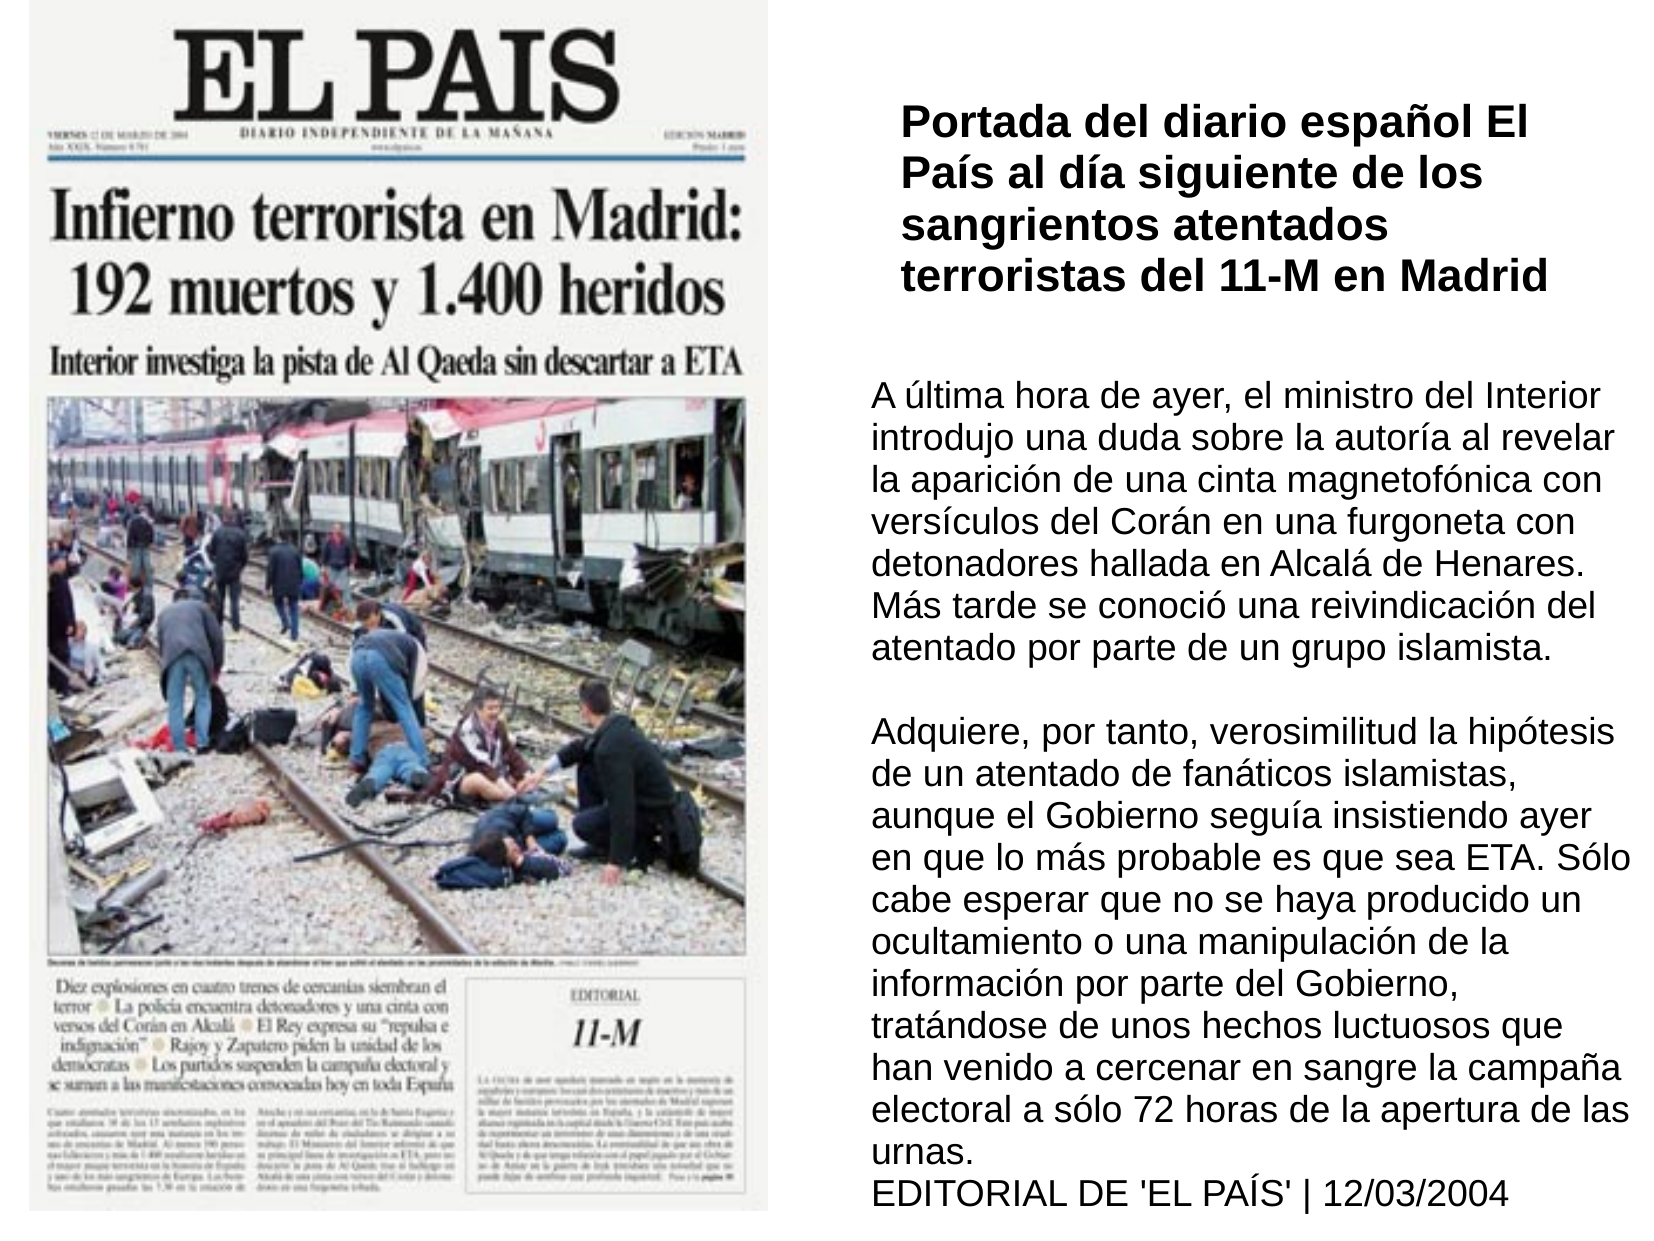

Portada del diario español El País al día siguiente de los sangrientos atentados terroristas del 11-M en Madrid
A última hora de ayer, el ministro del Interior introdujo una duda sobre la autoría al revelar la aparición de una cinta magnetofónica con versículos del Corán en una furgoneta con detonadores hallada en Alcalá de Henares. Más tarde se conoció una reivindicación del atentado por parte de un grupo islamista.
Adquiere, por tanto, verosimilitud la hipótesis de un atentado de fanáticos islamistas, aunque el Gobierno seguía insistiendo ayer en que lo más probable es que sea ETA. Sólo cabe esperar que no se haya producido un ocultamiento o una manipulación de la información por parte del Gobierno, tratándose de unos hechos luctuosos que han venido a cercenar en sangre la campaña electoral a sólo 72 horas de la apertura de las urnas.
EDITORIAL DE 'EL PAÍS' | 12/03/2004